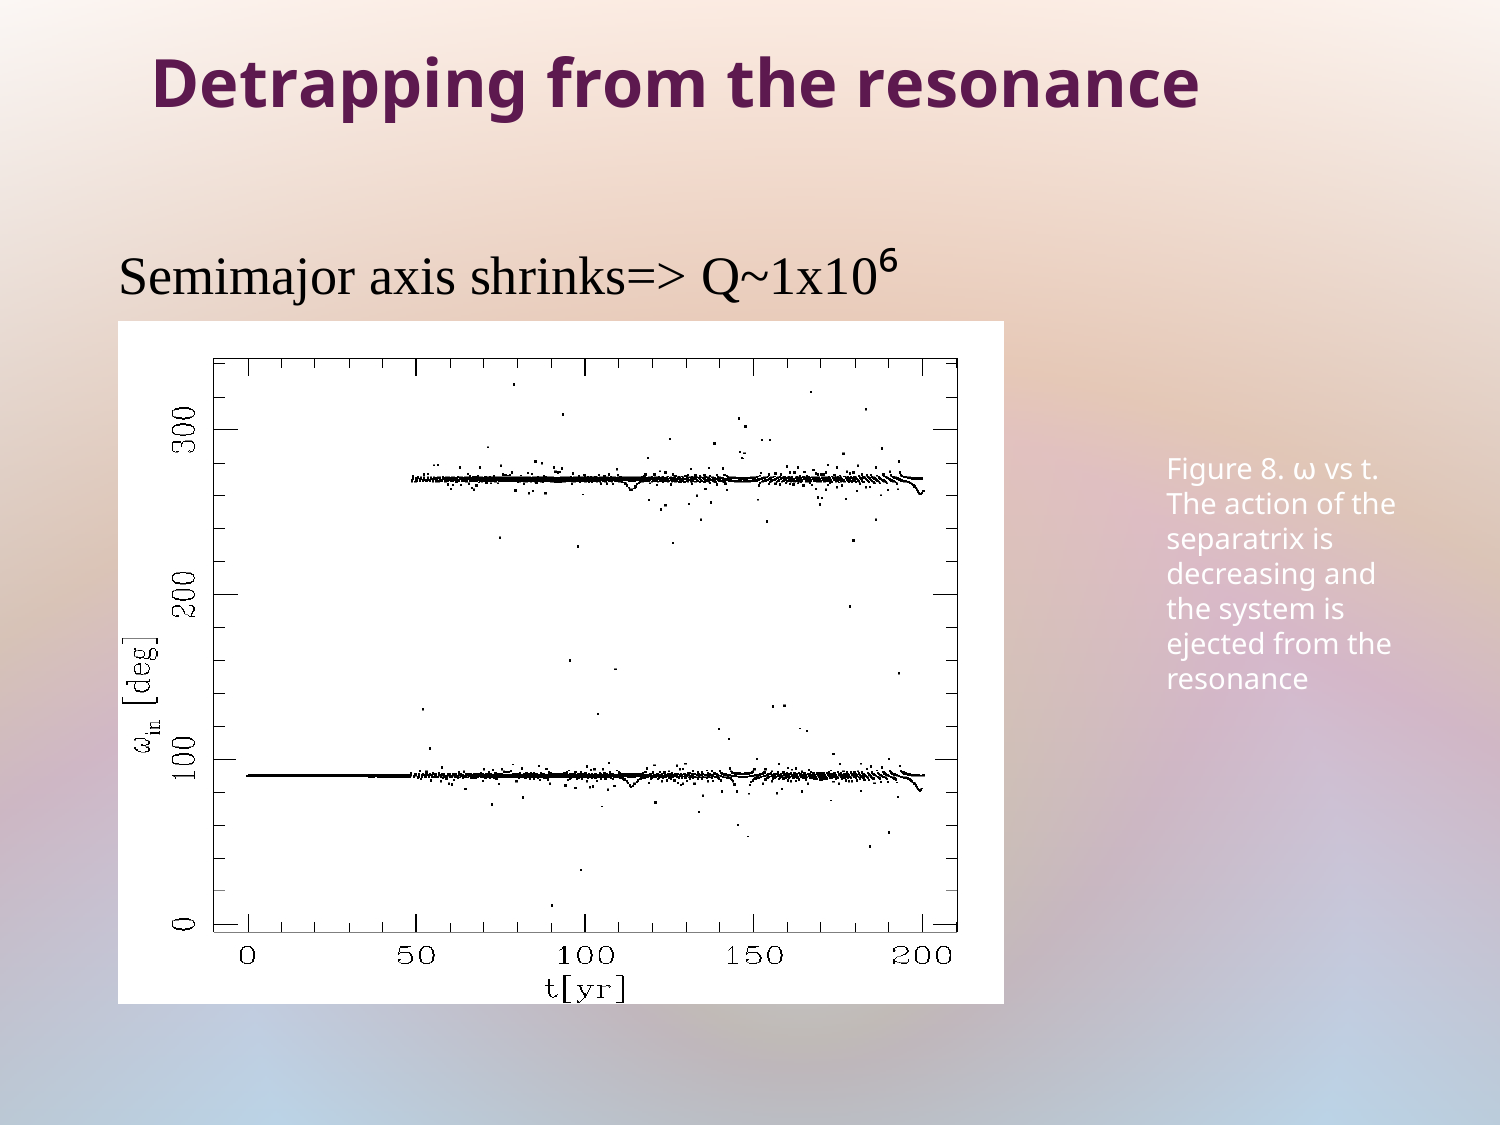

# Detrapping from the resonance
Semimajor axis shrinks=> Q~1x10⁶
Figure 8. ω vs t. The action of the separatrix is decreasing and the system is ejected from the resonance